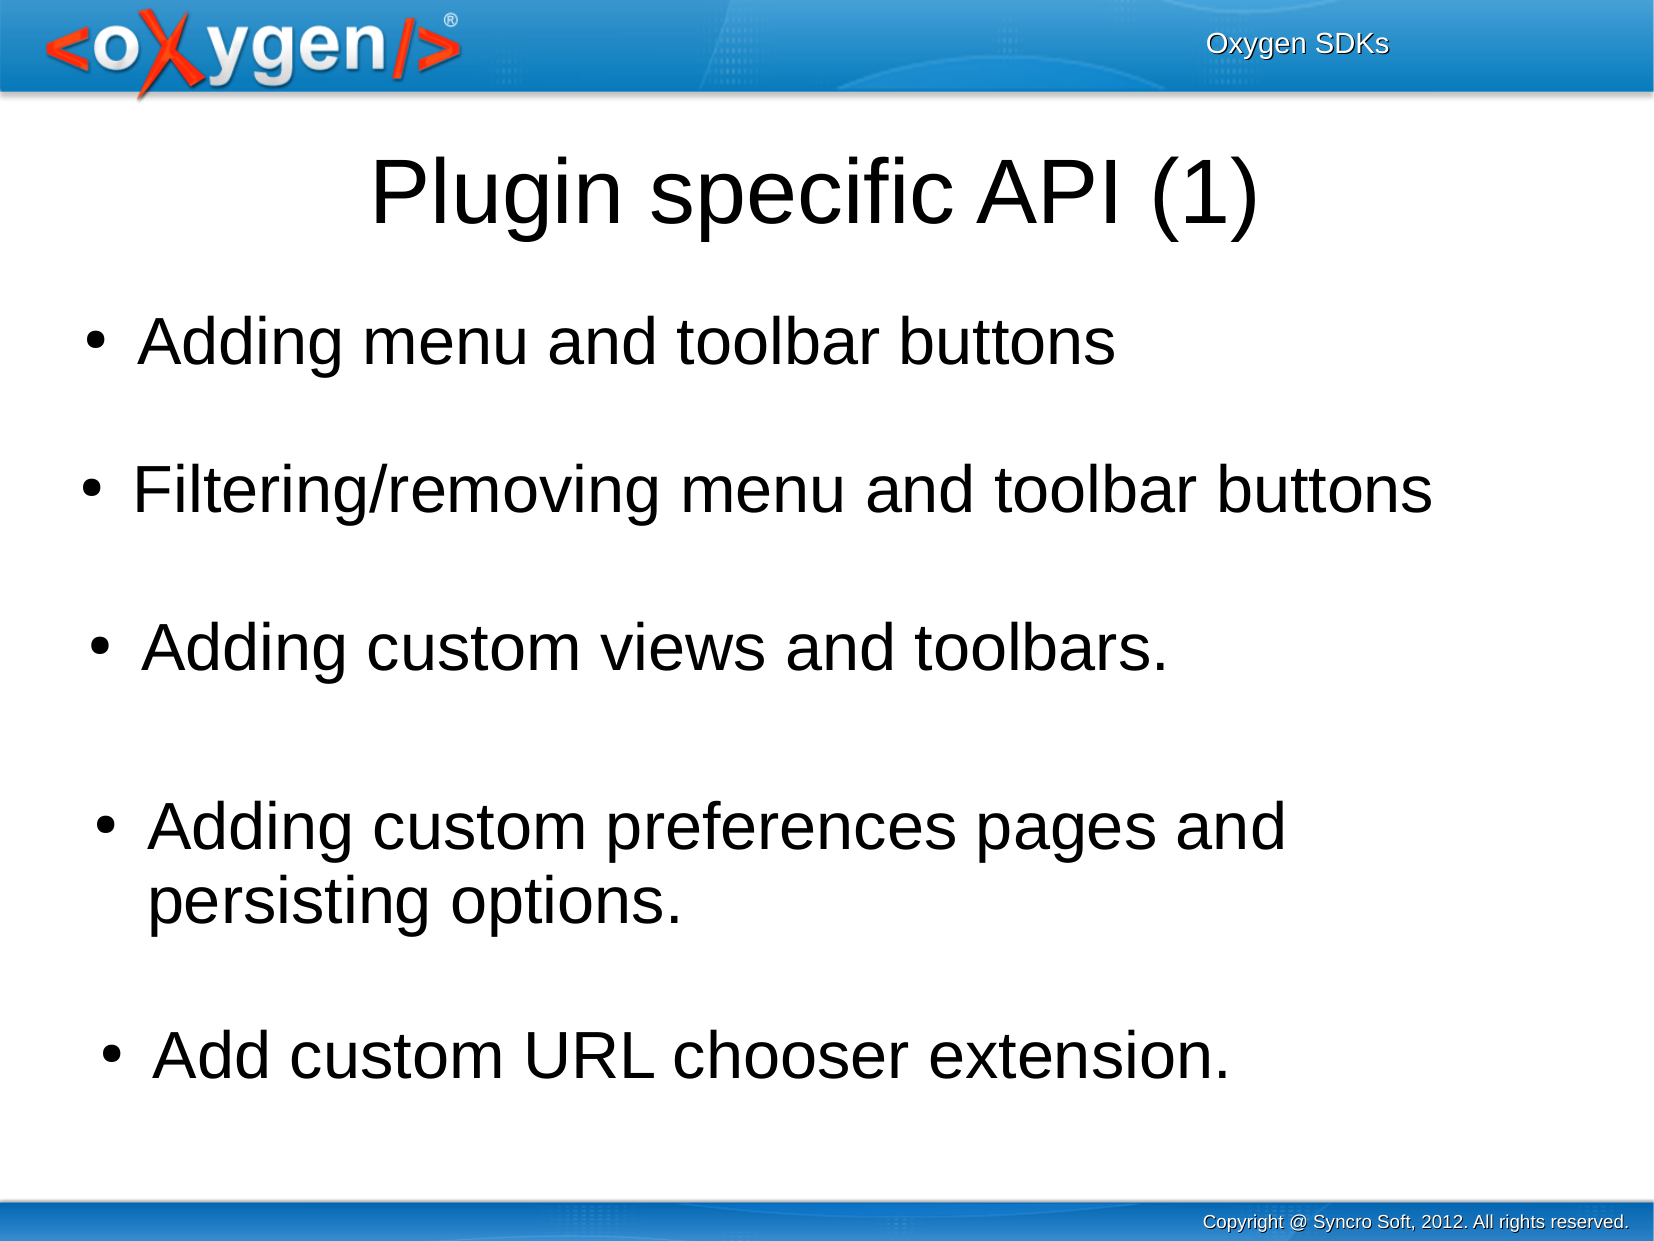

# Plugin specific API (1)
Adding menu and toolbar buttons
Filtering/removing menu and toolbar buttons
Adding custom views and toolbars.
Adding custom preferences pages and persisting options.
Add custom URL chooser extension.